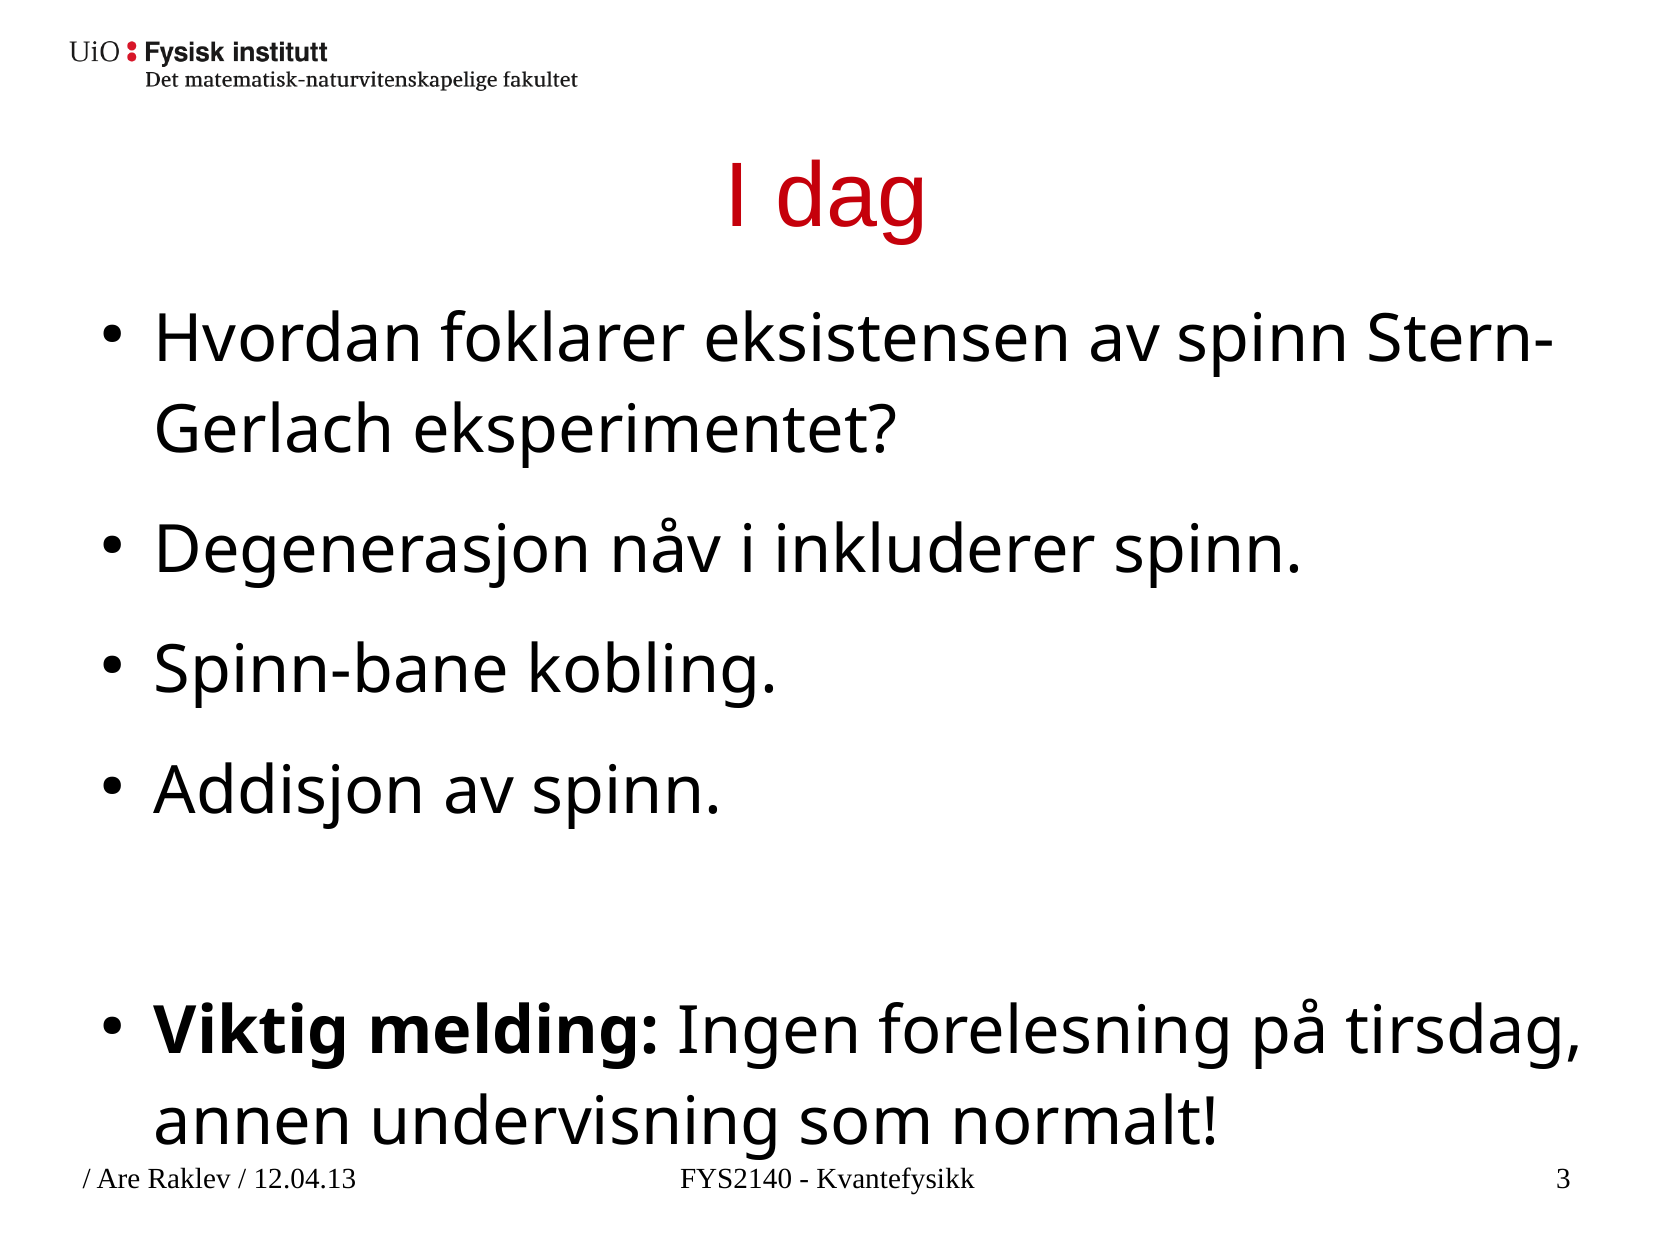

# I dag
Hvordan foklarer eksistensen av spinn Stern-Gerlach eksperimentet?
Degenerasjon nåv i inkluderer spinn.
Spinn-bane kobling.
Addisjon av spinn.
Viktig melding: Ingen forelesning på tirsdag, annen undervisning som normalt!
/ Are Raklev / 12.04.13
FYS2140 - Kvantefysikk
3